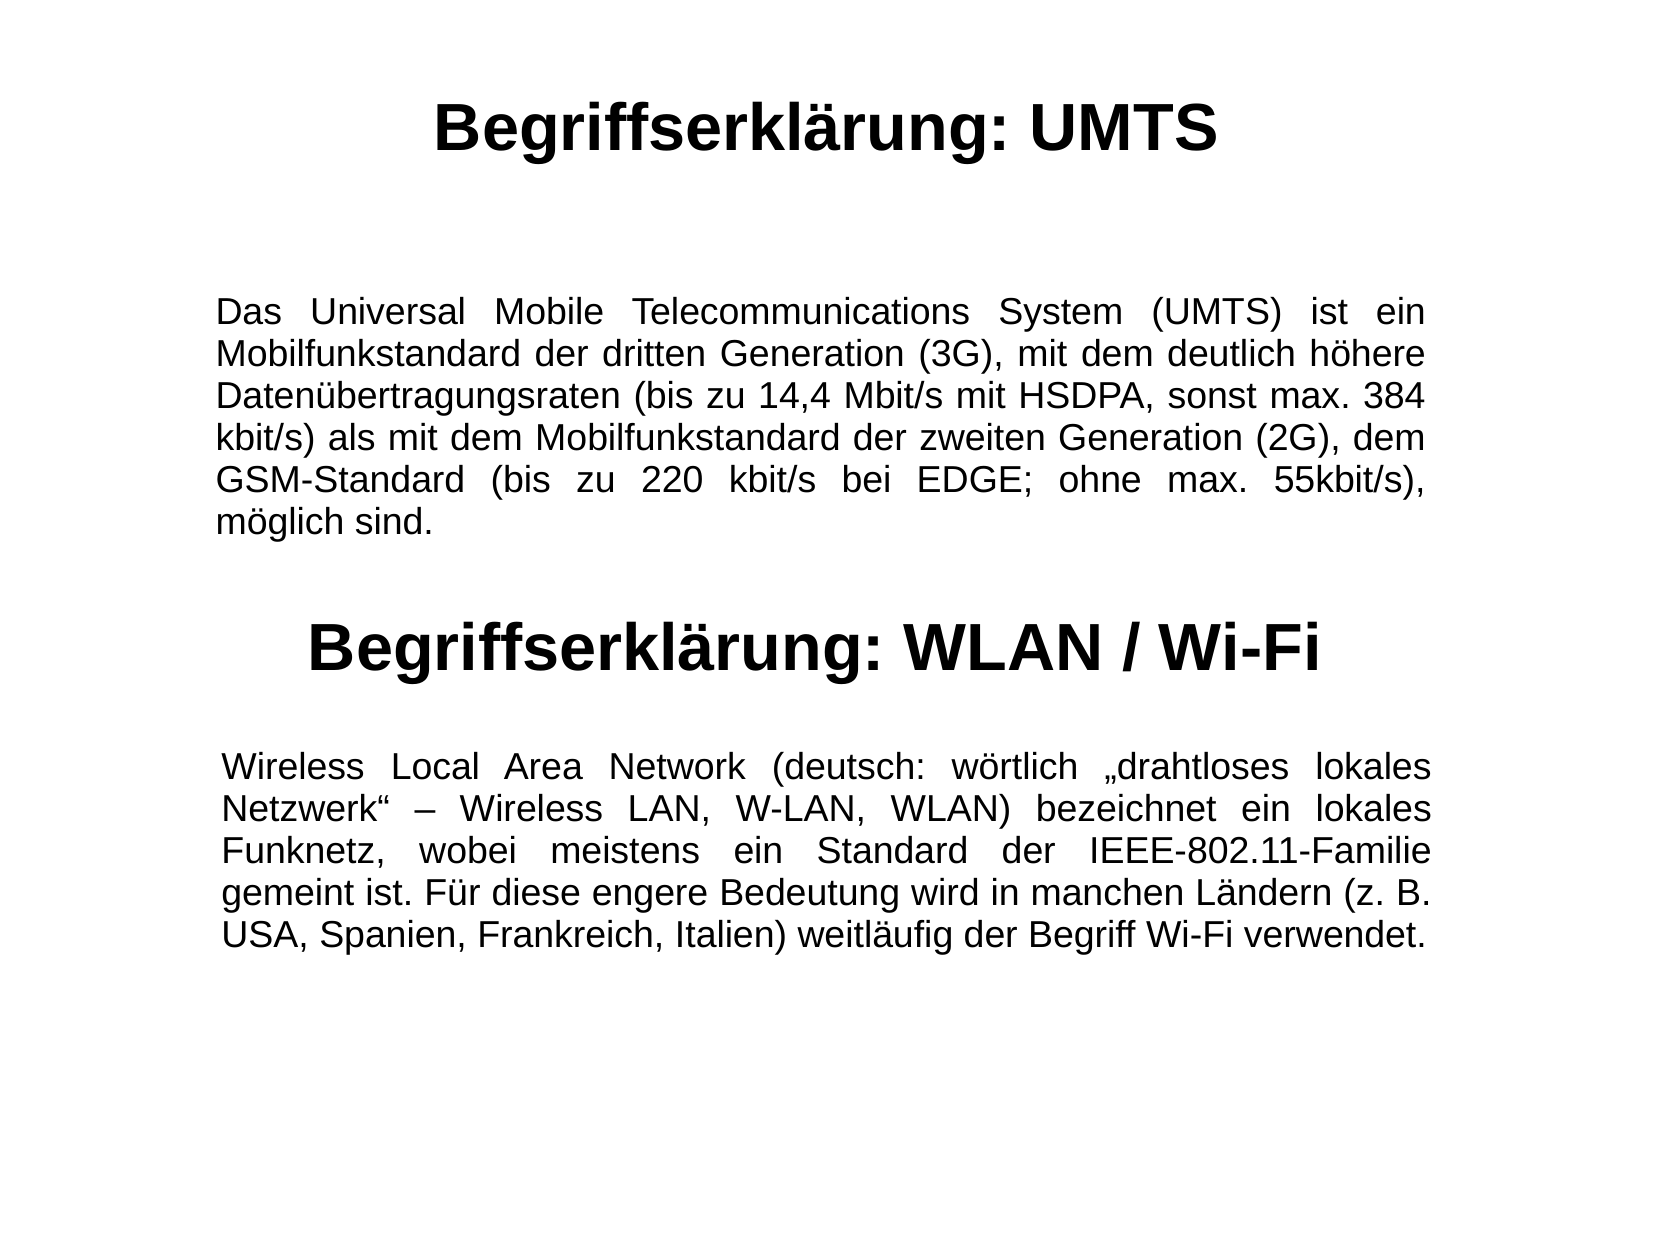

Begriffserklärung: UMTS
Das Universal Mobile Telecommunications System (UMTS) ist ein Mobilfunkstandard der dritten Generation (3G), mit dem deutlich höhere Datenübertragungsraten (bis zu 14,4 Mbit/s mit HSDPA, sonst max. 384 kbit/s) als mit dem Mobilfunkstandard der zweiten Generation (2G), dem GSM-Standard (bis zu 220 kbit/s bei EDGE; ohne max. 55kbit/s), möglich sind.
Begriffserklärung: WLAN / Wi-Fi
Wireless Local Area Network (deutsch: wörtlich „drahtloses lokales Netzwerk“ – Wireless LAN, W-LAN, WLAN) bezeichnet ein lokales Funknetz, wobei meistens ein Standard der IEEE-802.11-Familie gemeint ist. Für diese engere Bedeutung wird in manchen Ländern (z. B. USA, Spanien, Frankreich, Italien) weitläufig der Begriff Wi-Fi verwendet.